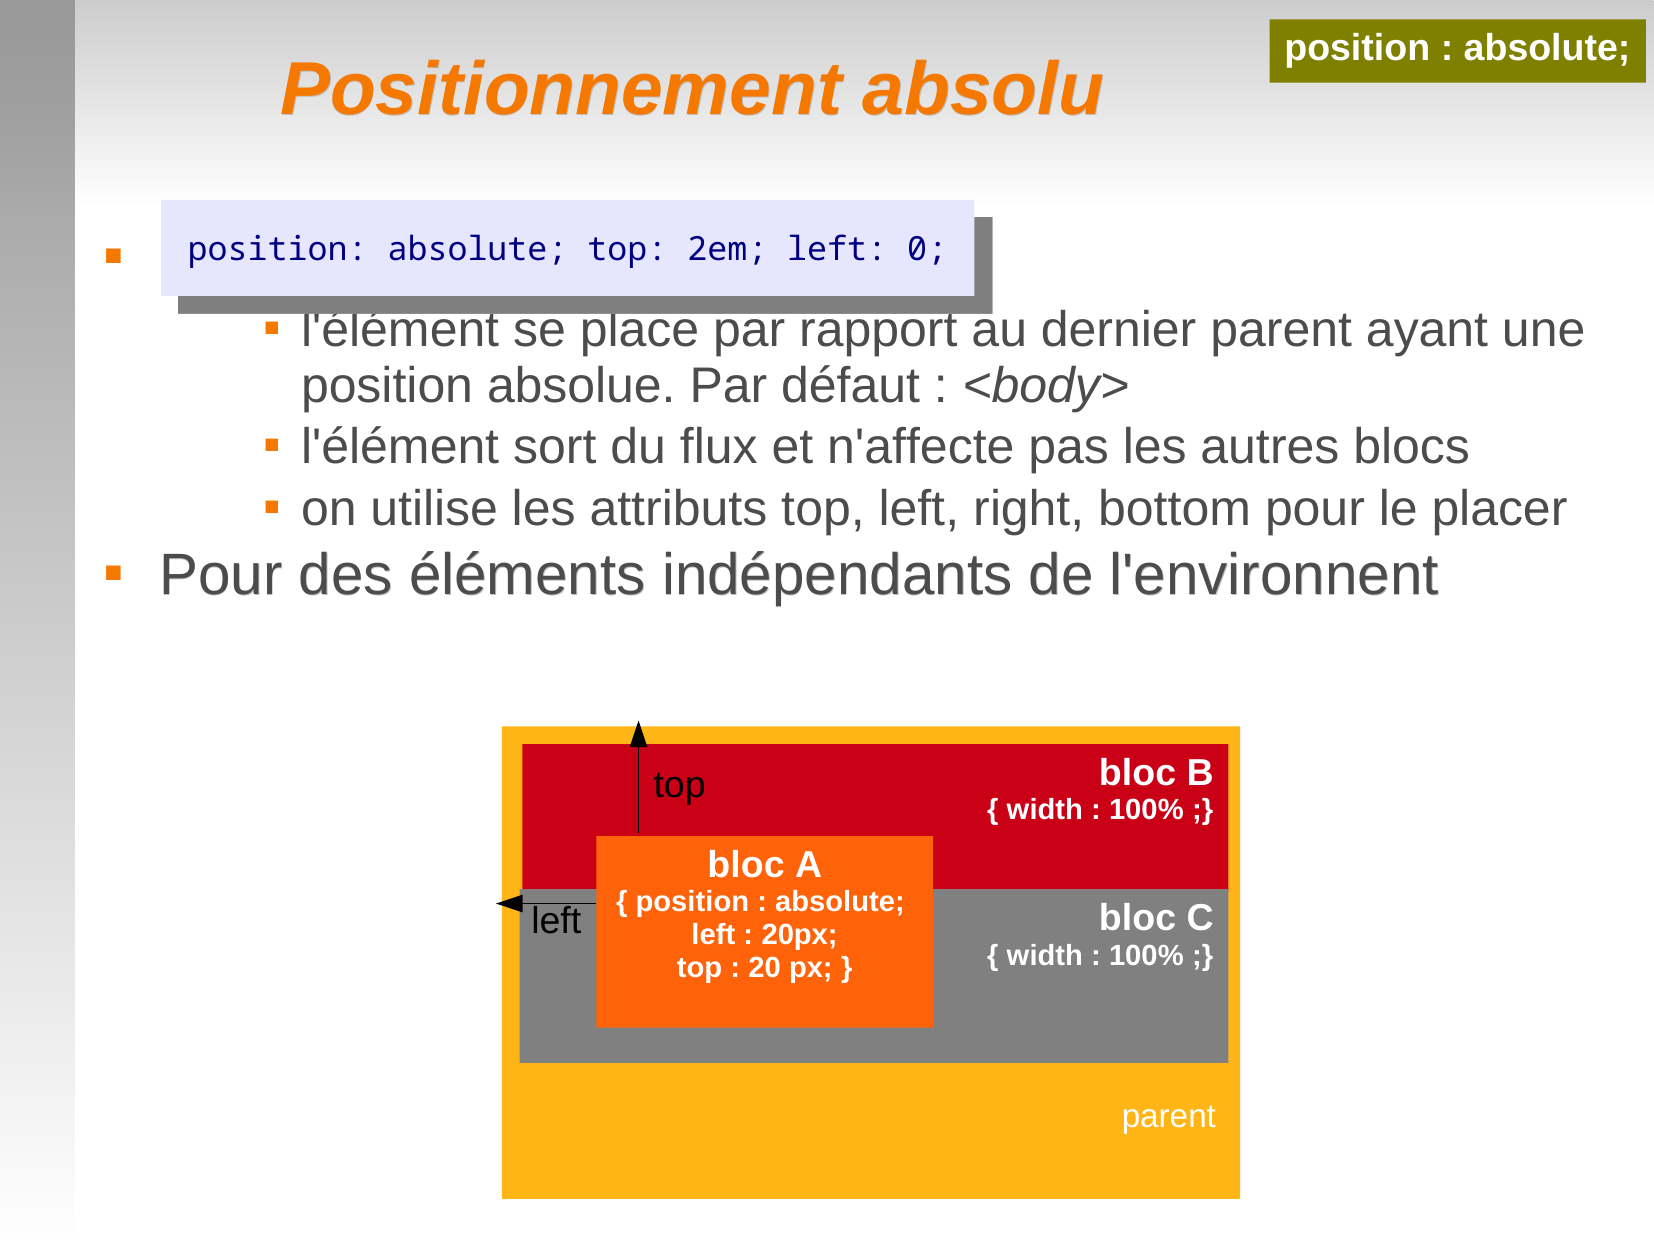

# Positionnement absolu
position : absolute;
position: absolute; top: 2em; left: 0;
l'élément se place par rapport au dernier parent ayant une position absolue. Par défaut : <body>
l'élément sort du flux et n'affecte pas les autres blocs
on utilise les attributs top, left, right, bottom pour le placer
Pour des éléments indépendants de l'environnent
parent
bloc B
{ width : 100% ;}
top
bloc A
{ position : absolute;
left : 20px;
top : 20 px; }
left
bloc C
{ width : 100% ;}